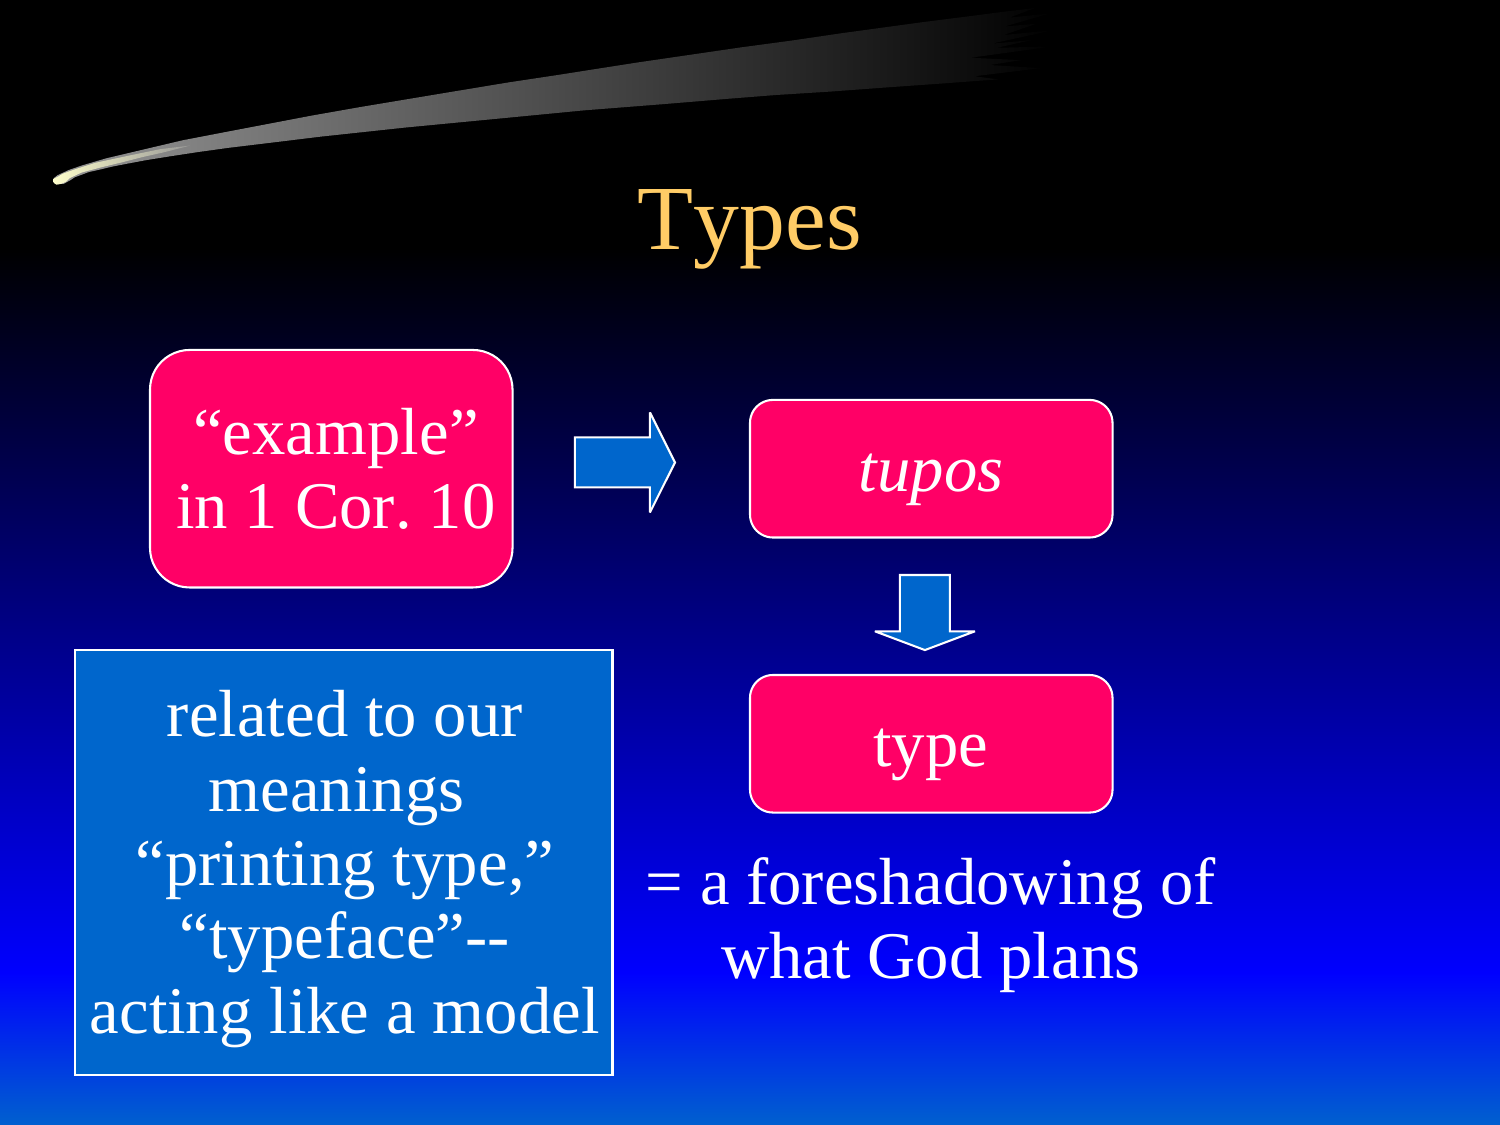

# Types
“example”
in 1 Cor. 10
tupos
type
related to our
meanings
“printing type,”
“typeface”--
acting like a model
= a foreshadowing of what God plans